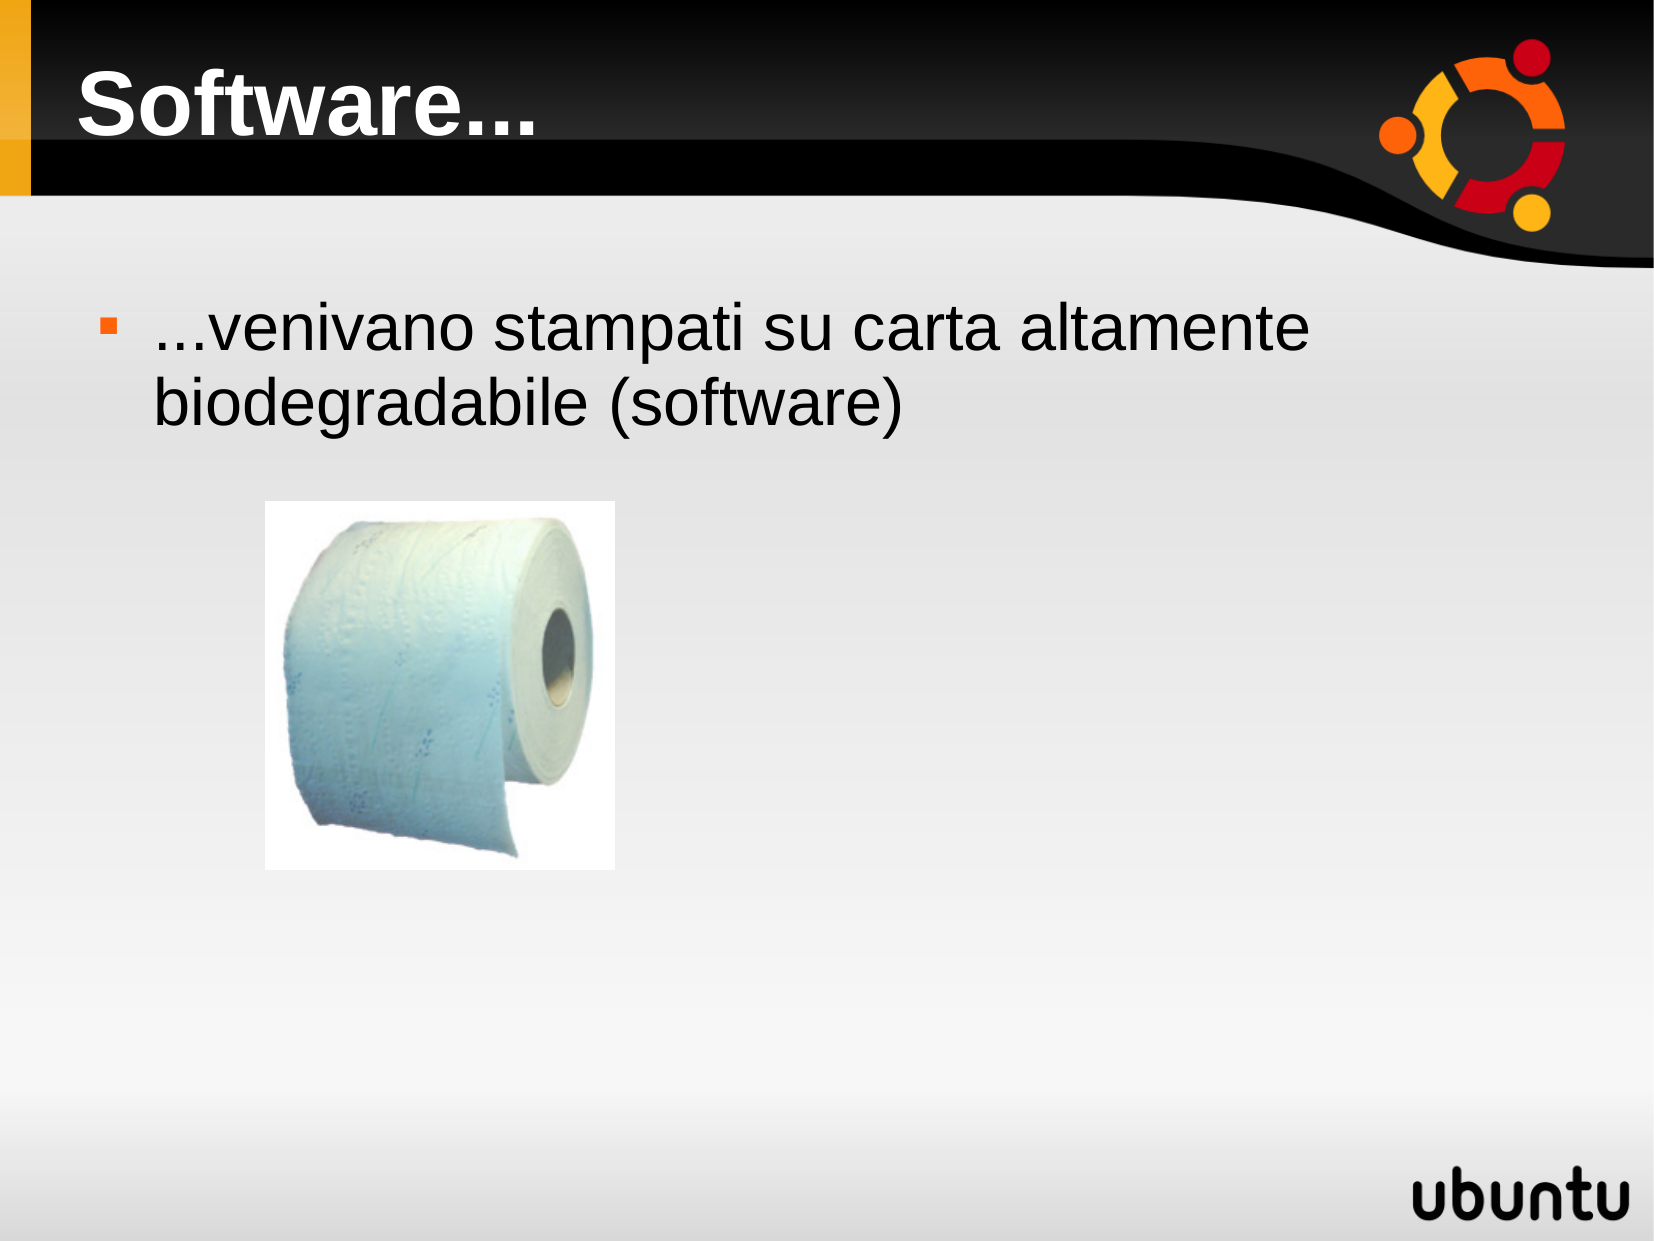

# Software...
...venivano stampati su carta altamente biodegradabile (software)